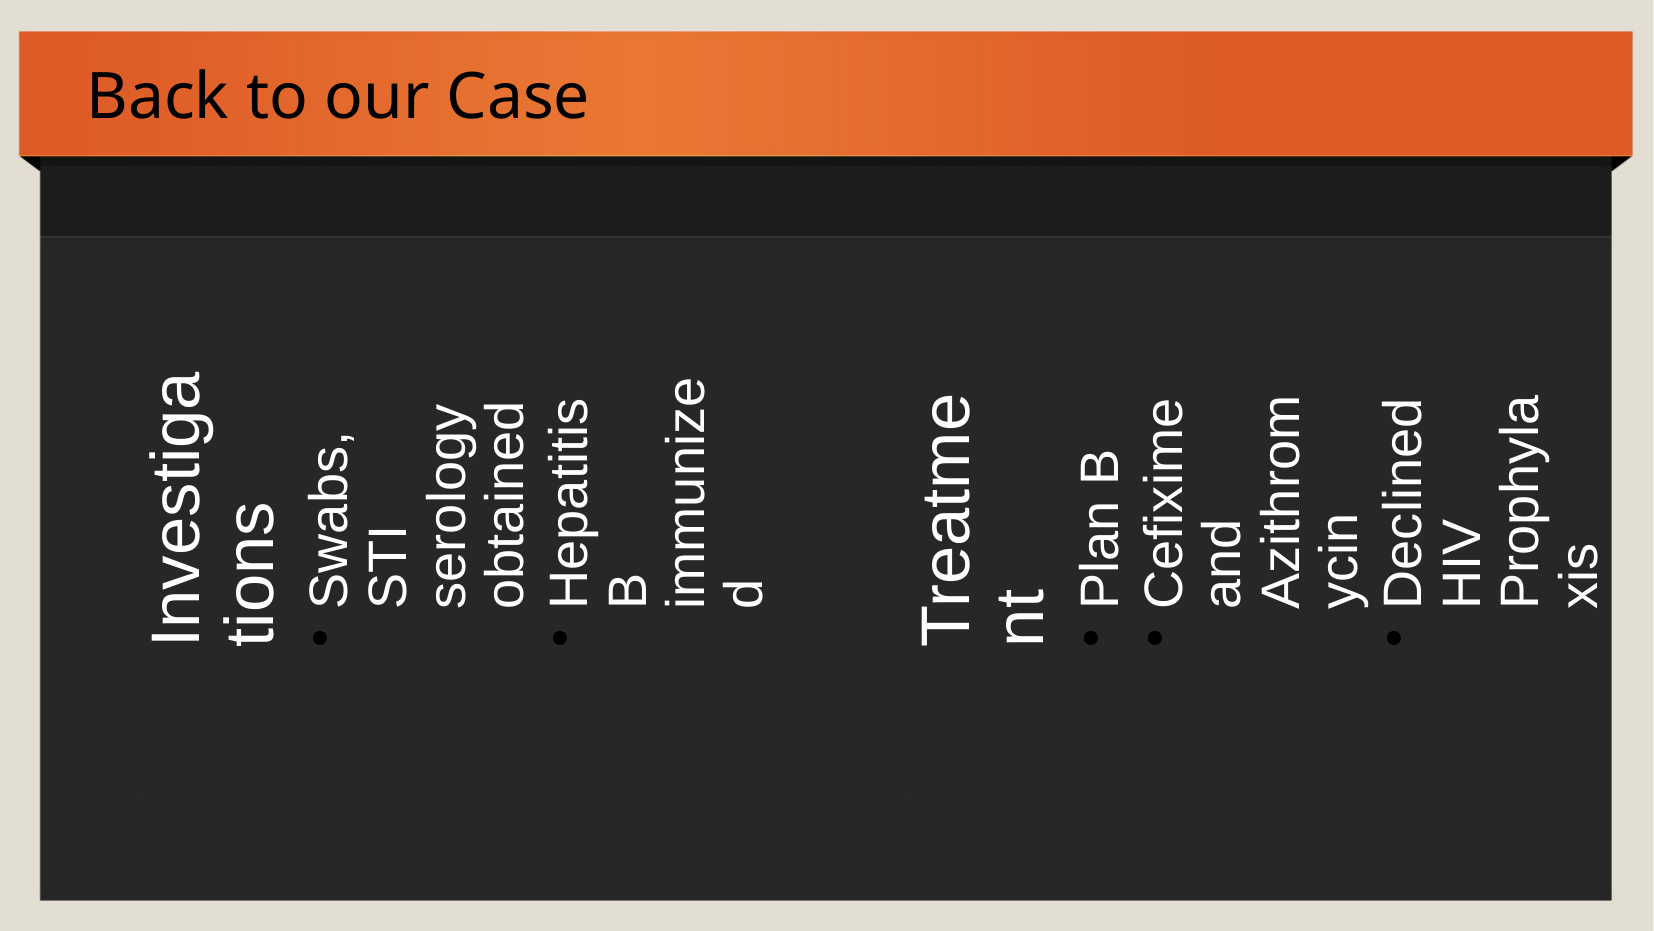

# Back to our Case
Investigations
Swabs, STI serology obtained
Hepatitis B immunized
Treatment
Plan B
Cefixime and Azithromycin
Declined HIV Prophylaxis